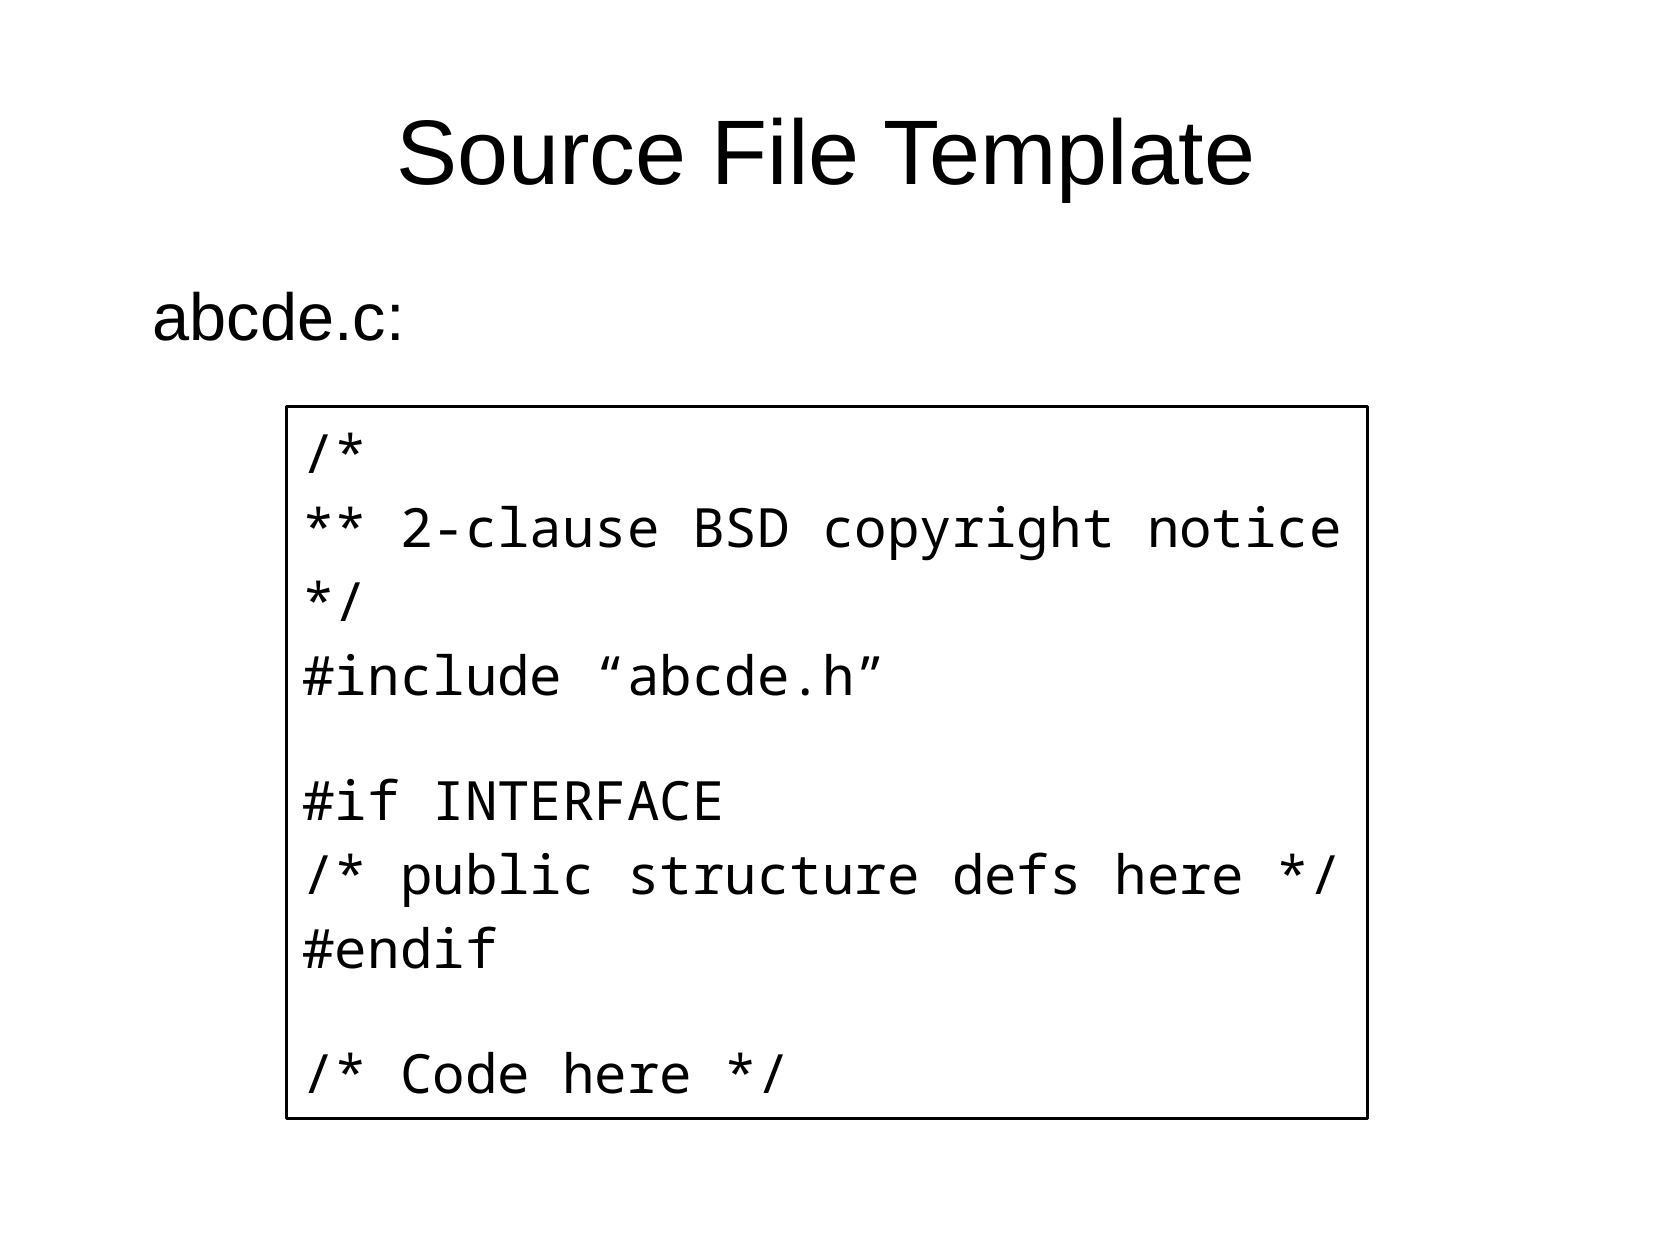

# Source File Template
abcde.c:
/*
** 2-clause BSD copyright notice
*/
#include “abcde.h”
#if INTERFACE
/* public structure defs here */
#endif
/* Code here */